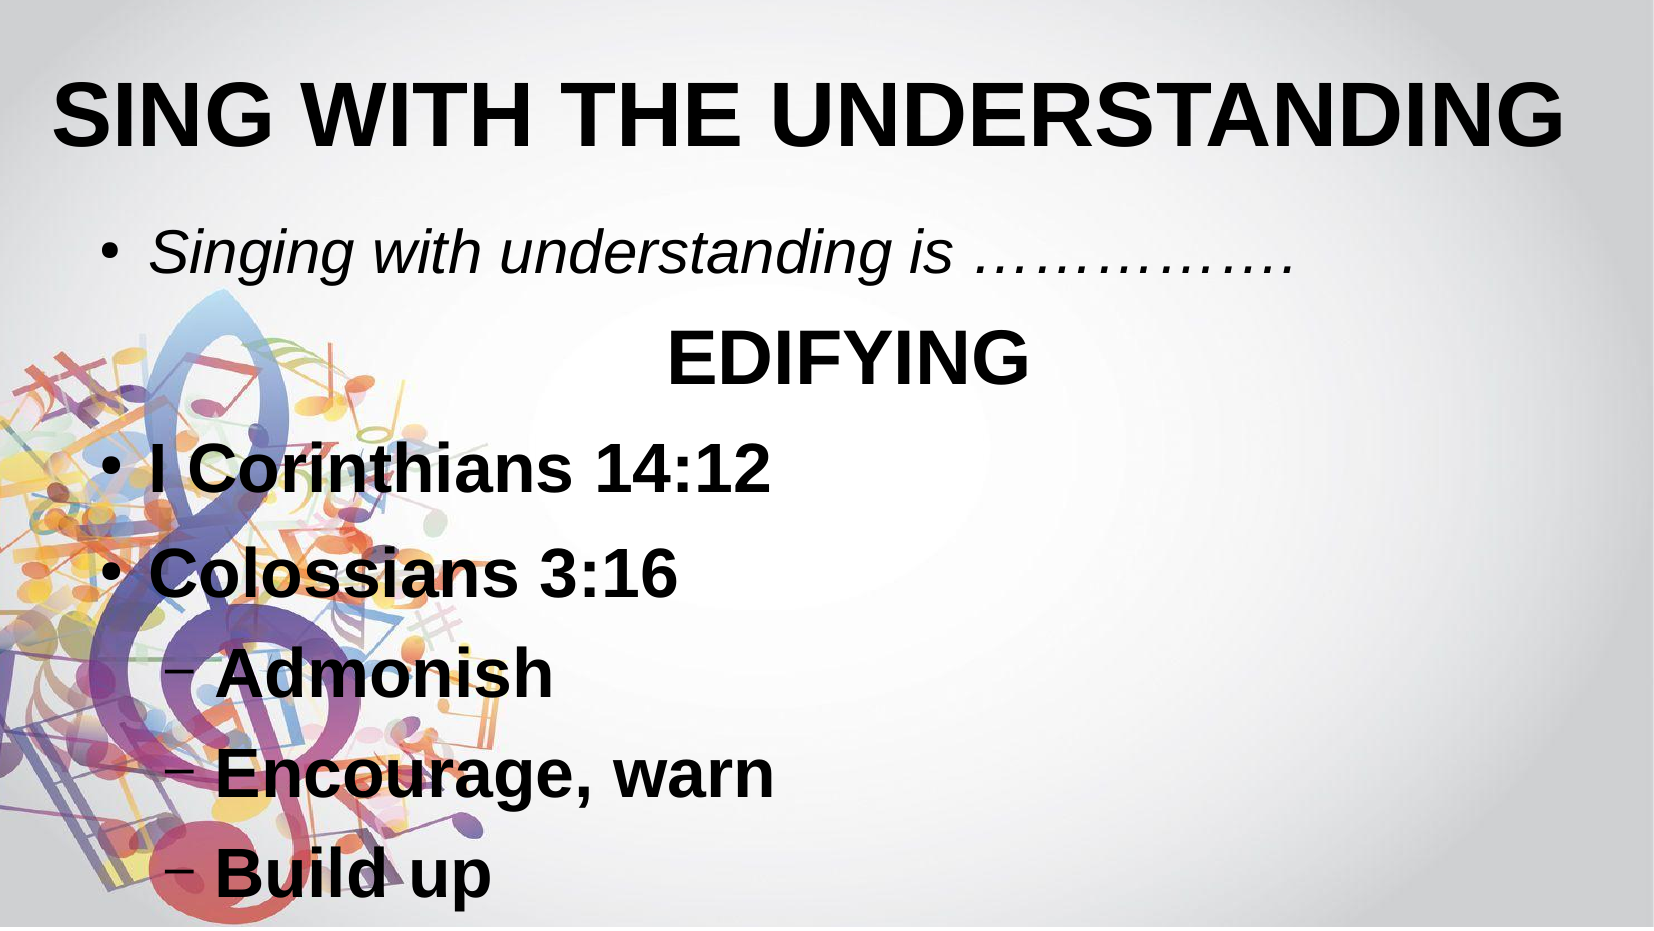

# SING WITH THE UNDERSTANDING
Singing with understanding is …………….
EDIFYING
I Corinthians 14:12
Colossians 3:16
Admonish
Encourage, warn
Build up